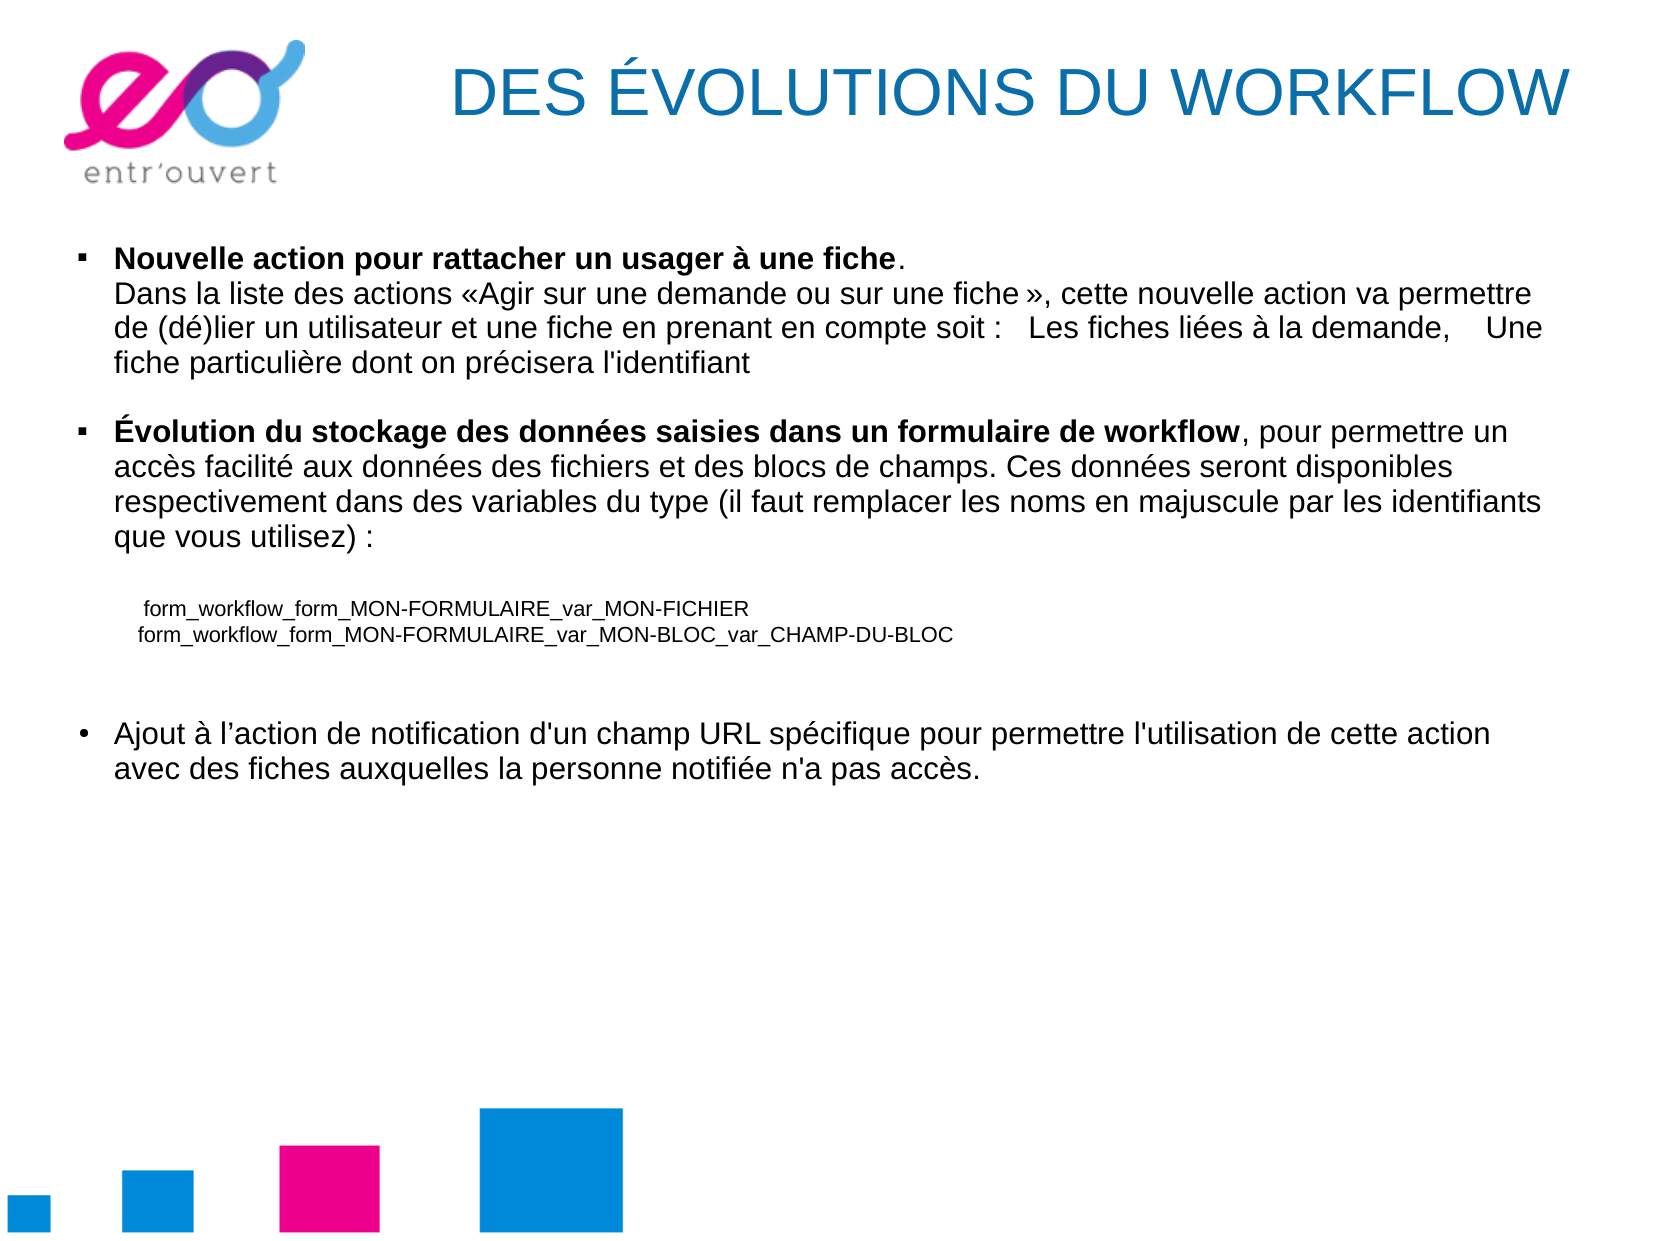

# Des ÉVOLUTIONS du Workflow
Nouvelle action pour rattacher un usager à une fiche.
Dans la liste des actions «Agir sur une demande ou sur une fiche », cette nouvelle action va permettre de (dé)lier un utilisateur et une fiche en prenant en compte soit : Les fiches liées à la demande, Une fiche particulière dont on précisera l'identifiant
Évolution du stockage des données saisies dans un formulaire de workflow, pour permettre un accès facilité aux données des fichiers et des blocs de champs. Ces données seront disponibles respectivement dans des variables du type (il faut remplacer les noms en majuscule par les identifiants que vous utilisez) :
 form_workflow_form_MON-FORMULAIRE_var_MON-FICHIER
 form_workflow_form_MON-FORMULAIRE_var_MON-BLOC_var_CHAMP-DU-BLOC
Ajout à l’action de notification d'un champ URL spécifique pour permettre l'utilisation de cette action avec des fiches auxquelles la personne notifiée n'a pas accès.